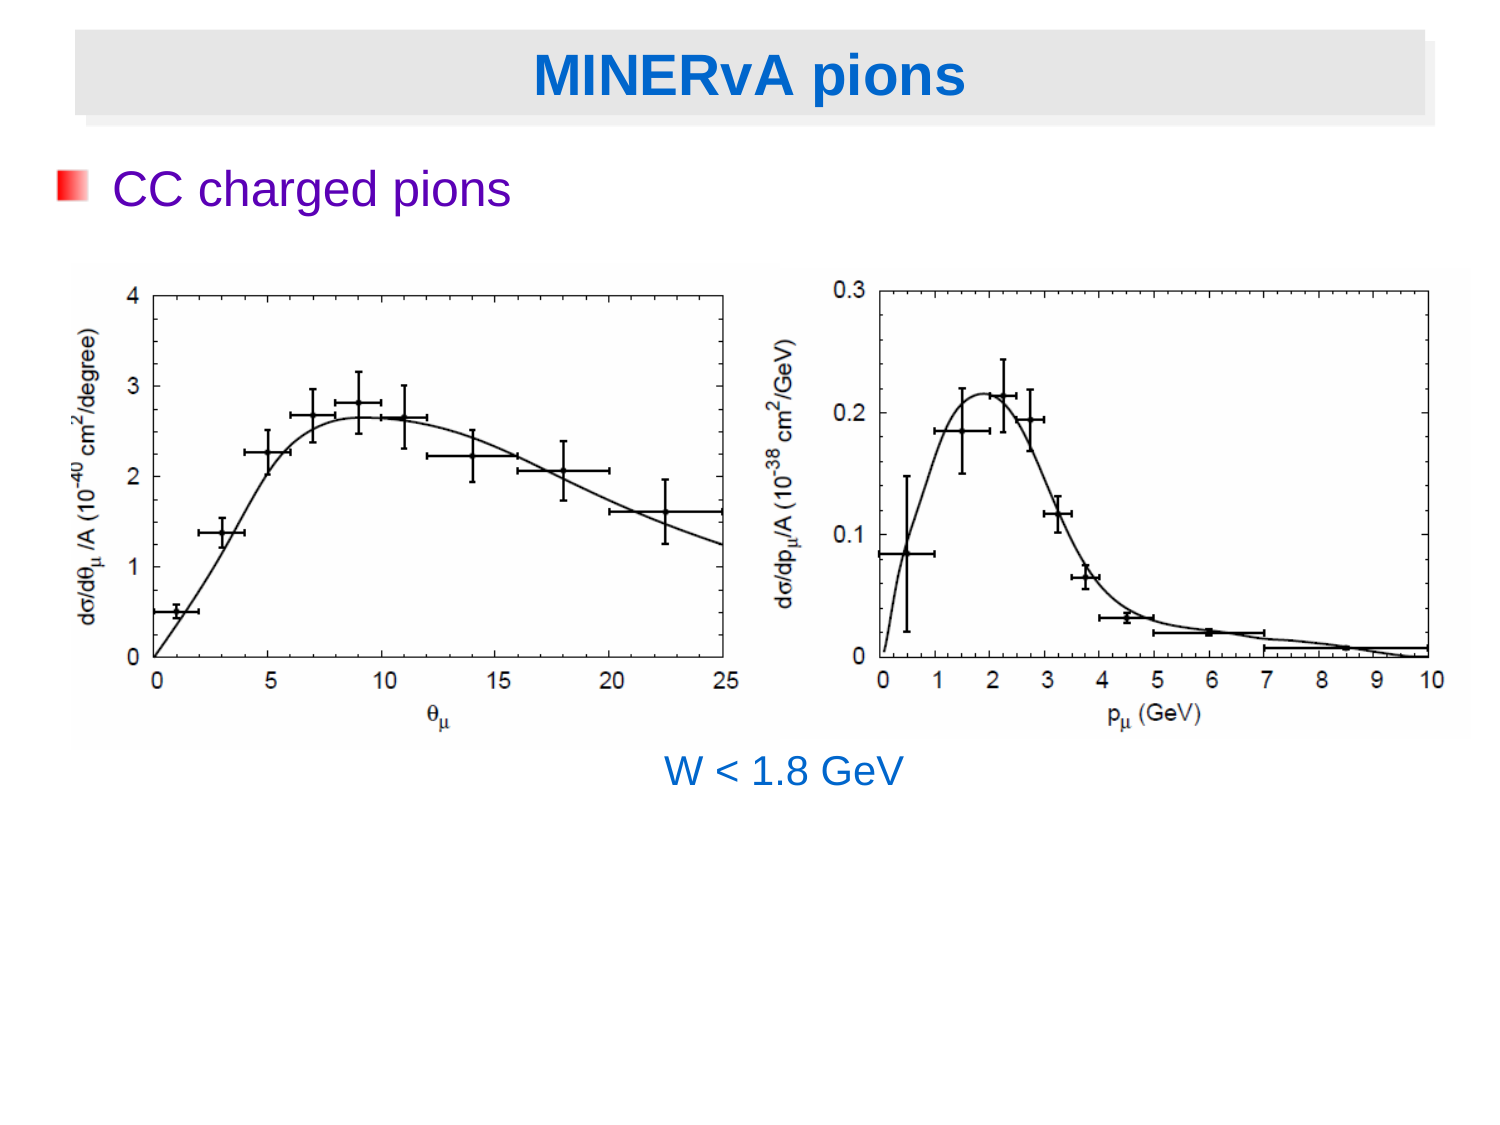

# MINERvA pions
CC charged pions
W < 1.8 GeV